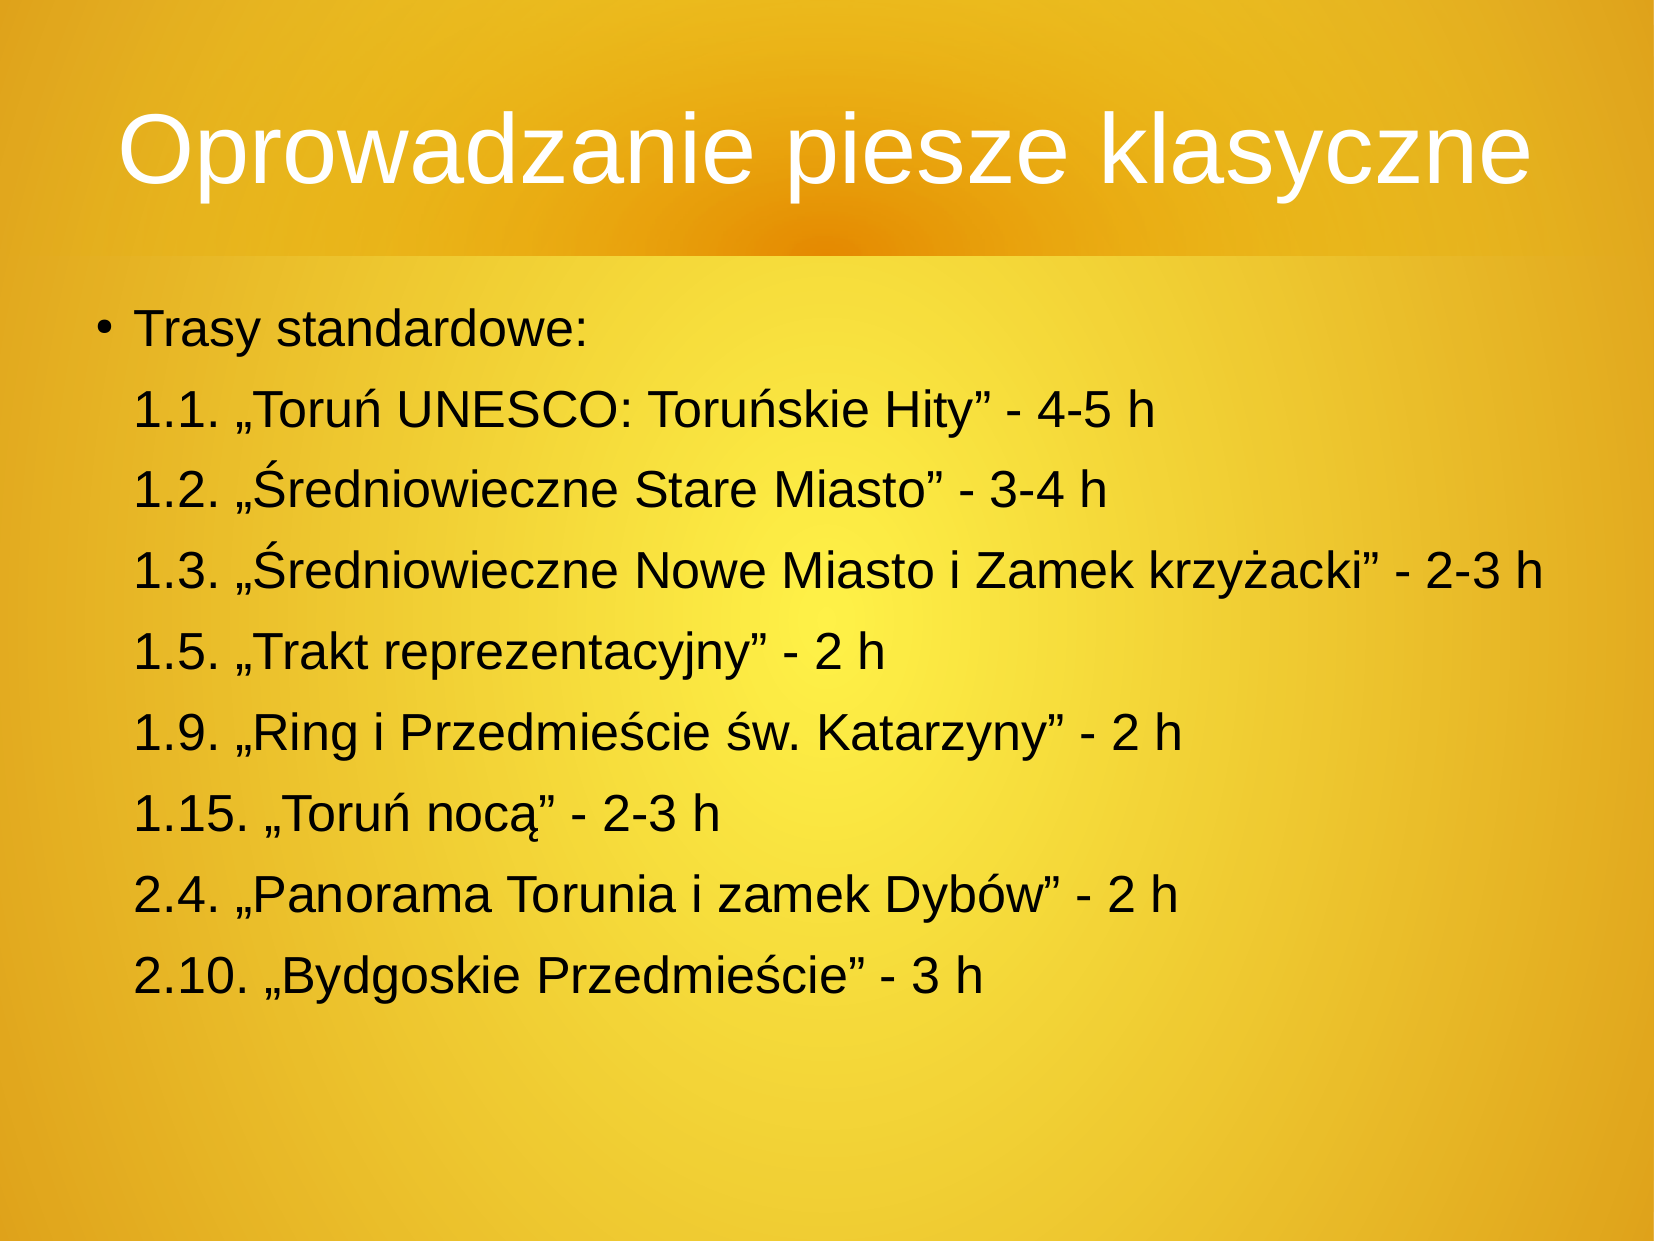

# Oprowadzanie piesze klasyczne
Trasy standardowe:
1.1. „Toruń UNESCO: Toruńskie Hity” - 4-5 h
1.2. „Średniowieczne Stare Miasto” - 3-4 h
1.3. „Średniowieczne Nowe Miasto i Zamek krzyżacki” - 2-3 h
1.5. „Trakt reprezentacyjny” - 2 h
1.9. „Ring i Przedmieście św. Katarzyny” - 2 h
1.15. „Toruń nocą” - 2-3 h
2.4. „Panorama Torunia i zamek Dybów” - 2 h
2.10. „Bydgoskie Przedmieście” - 3 h